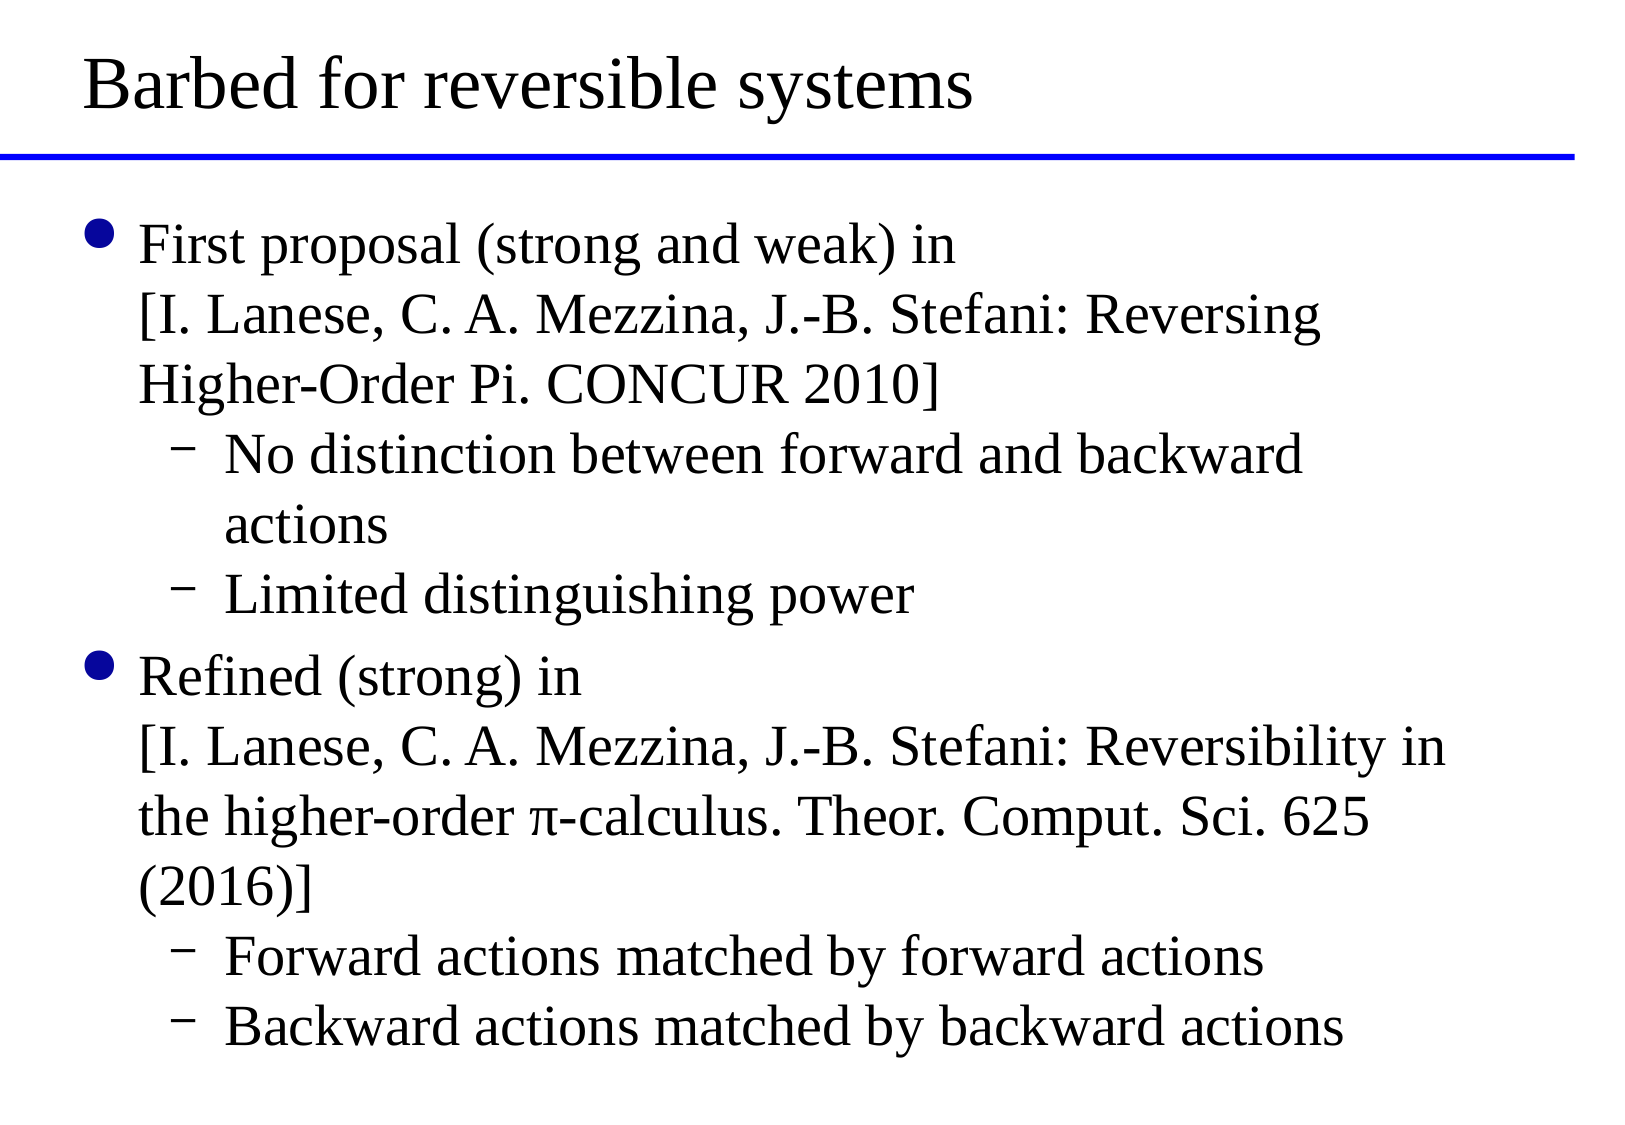

# Barbed for reversible systems
First proposal (strong and weak) in
[I. Lanese, C. A. Mezzina, J.-B. Stefani: Reversing Higher-Order Pi. CONCUR 2010]
No distinction between forward and backward actions
Limited distinguishing power
Refined (strong) in
[I. Lanese, C. A. Mezzina, J.-B. Stefani: Reversibility in the higher-order π-calculus. Theor. Comput. Sci. 625 (2016)]
Forward actions matched by forward actions
Backward actions matched by backward actions